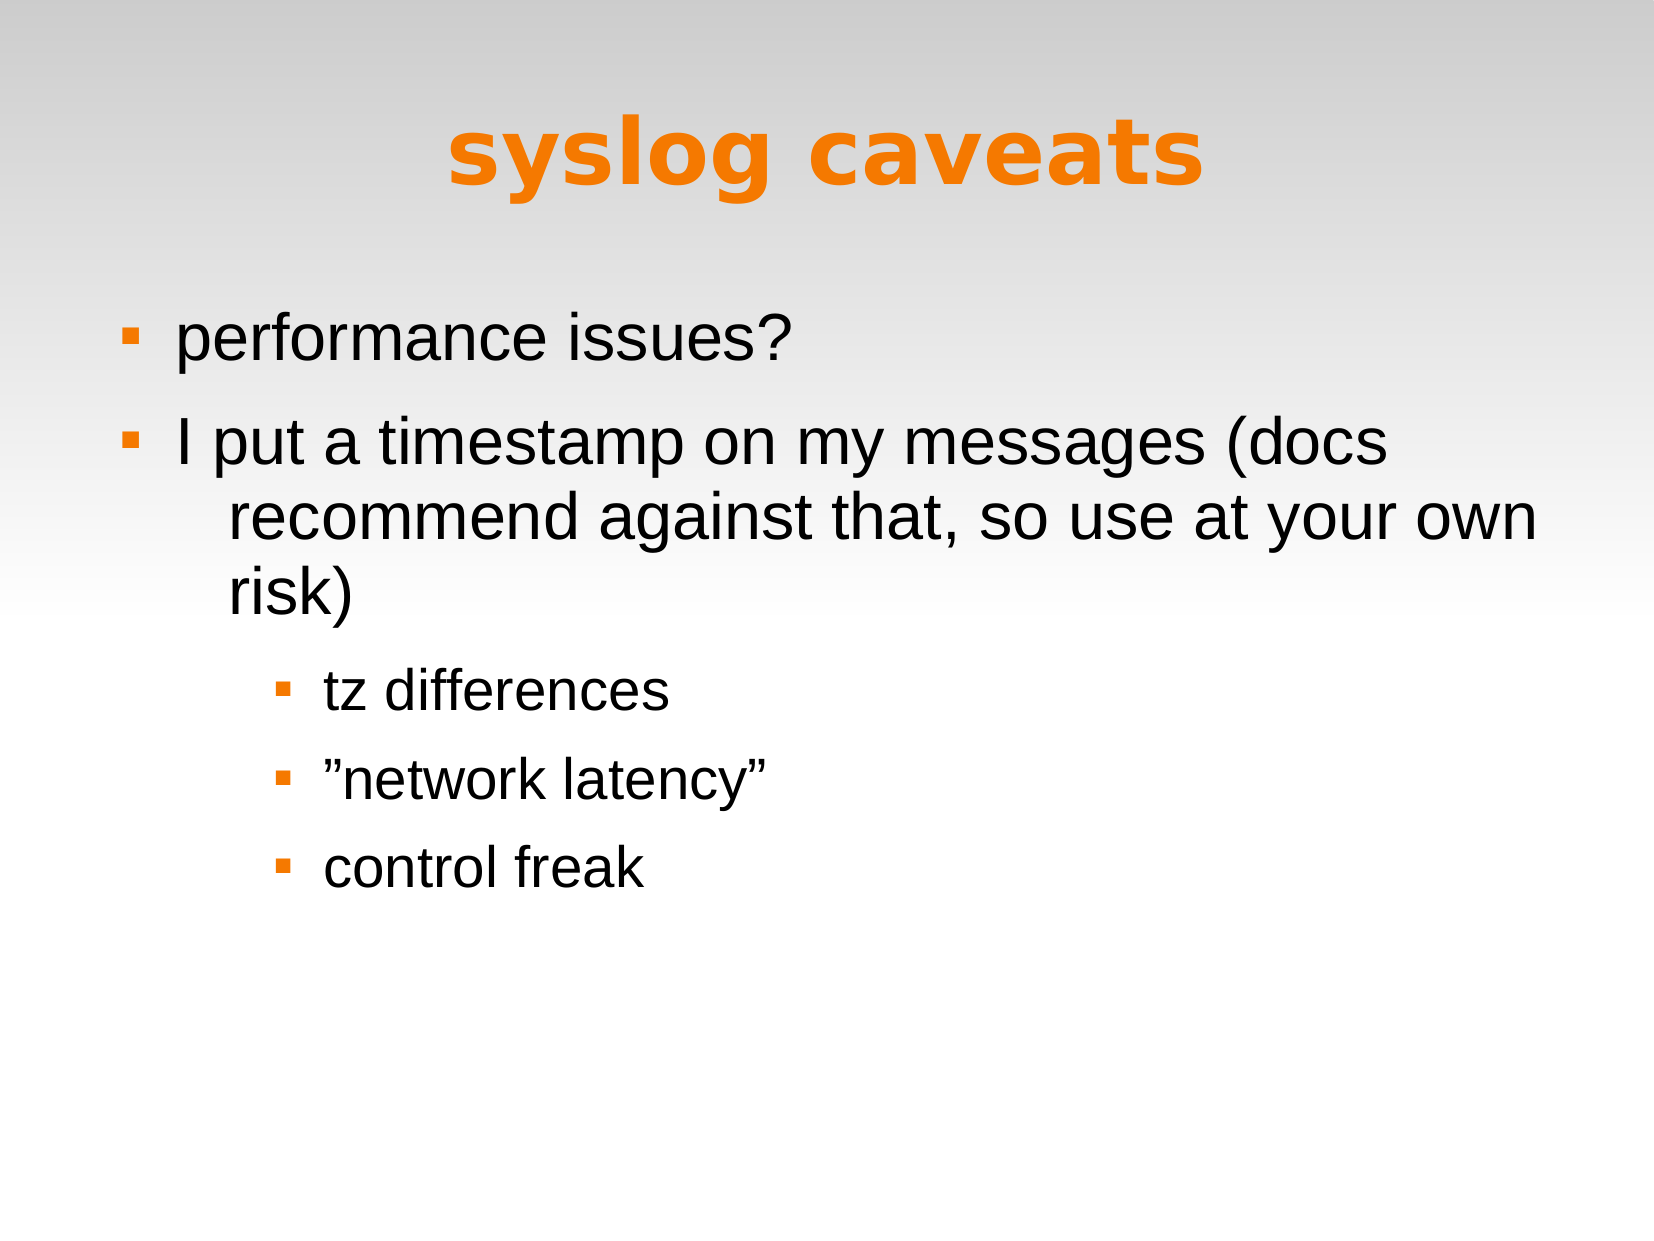

# syslog caveats
performance issues?
I put a timestamp on my messages (docs recommend against that, so use at your own risk)
tz differences
”network latency”
control freak